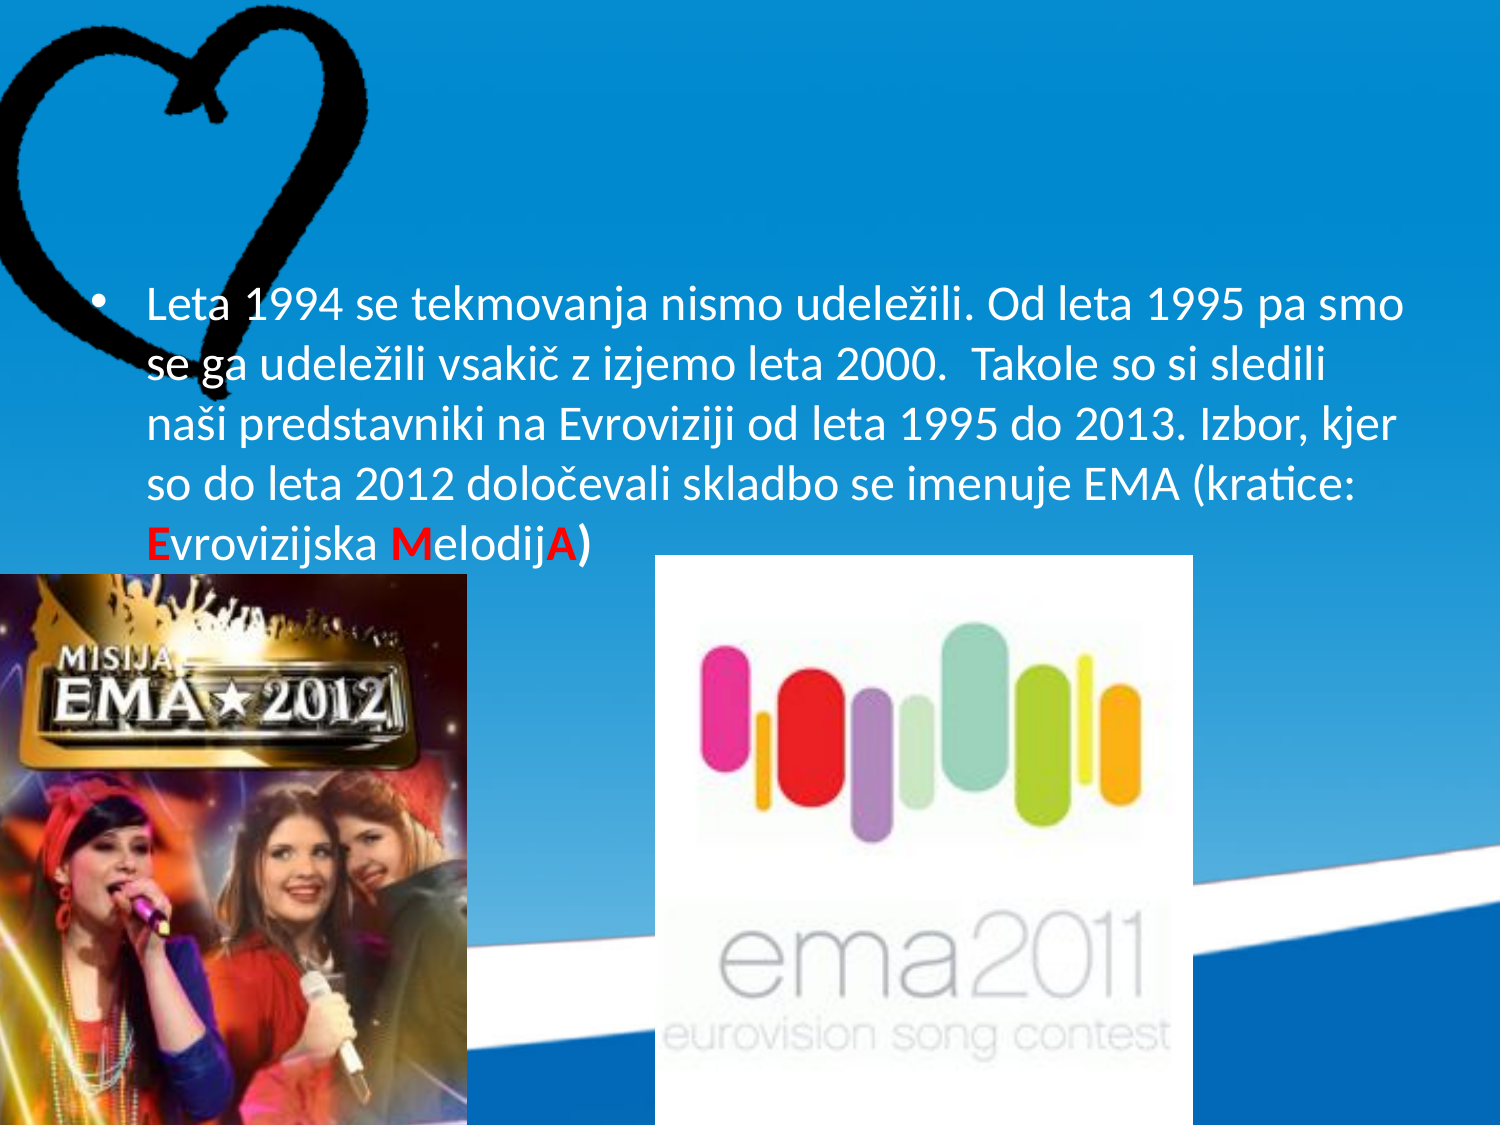

#
Leta 1994 se tekmovanja nismo udeležili. Od leta 1995 pa smo se ga udeležili vsakič z izjemo leta 2000. Takole so si sledili naši predstavniki na Evroviziji od leta 1995 do 2013. Izbor, kjer so do leta 2012 določevali skladbo se imenuje EMA (kratice: Evrovizijska MelodijA)